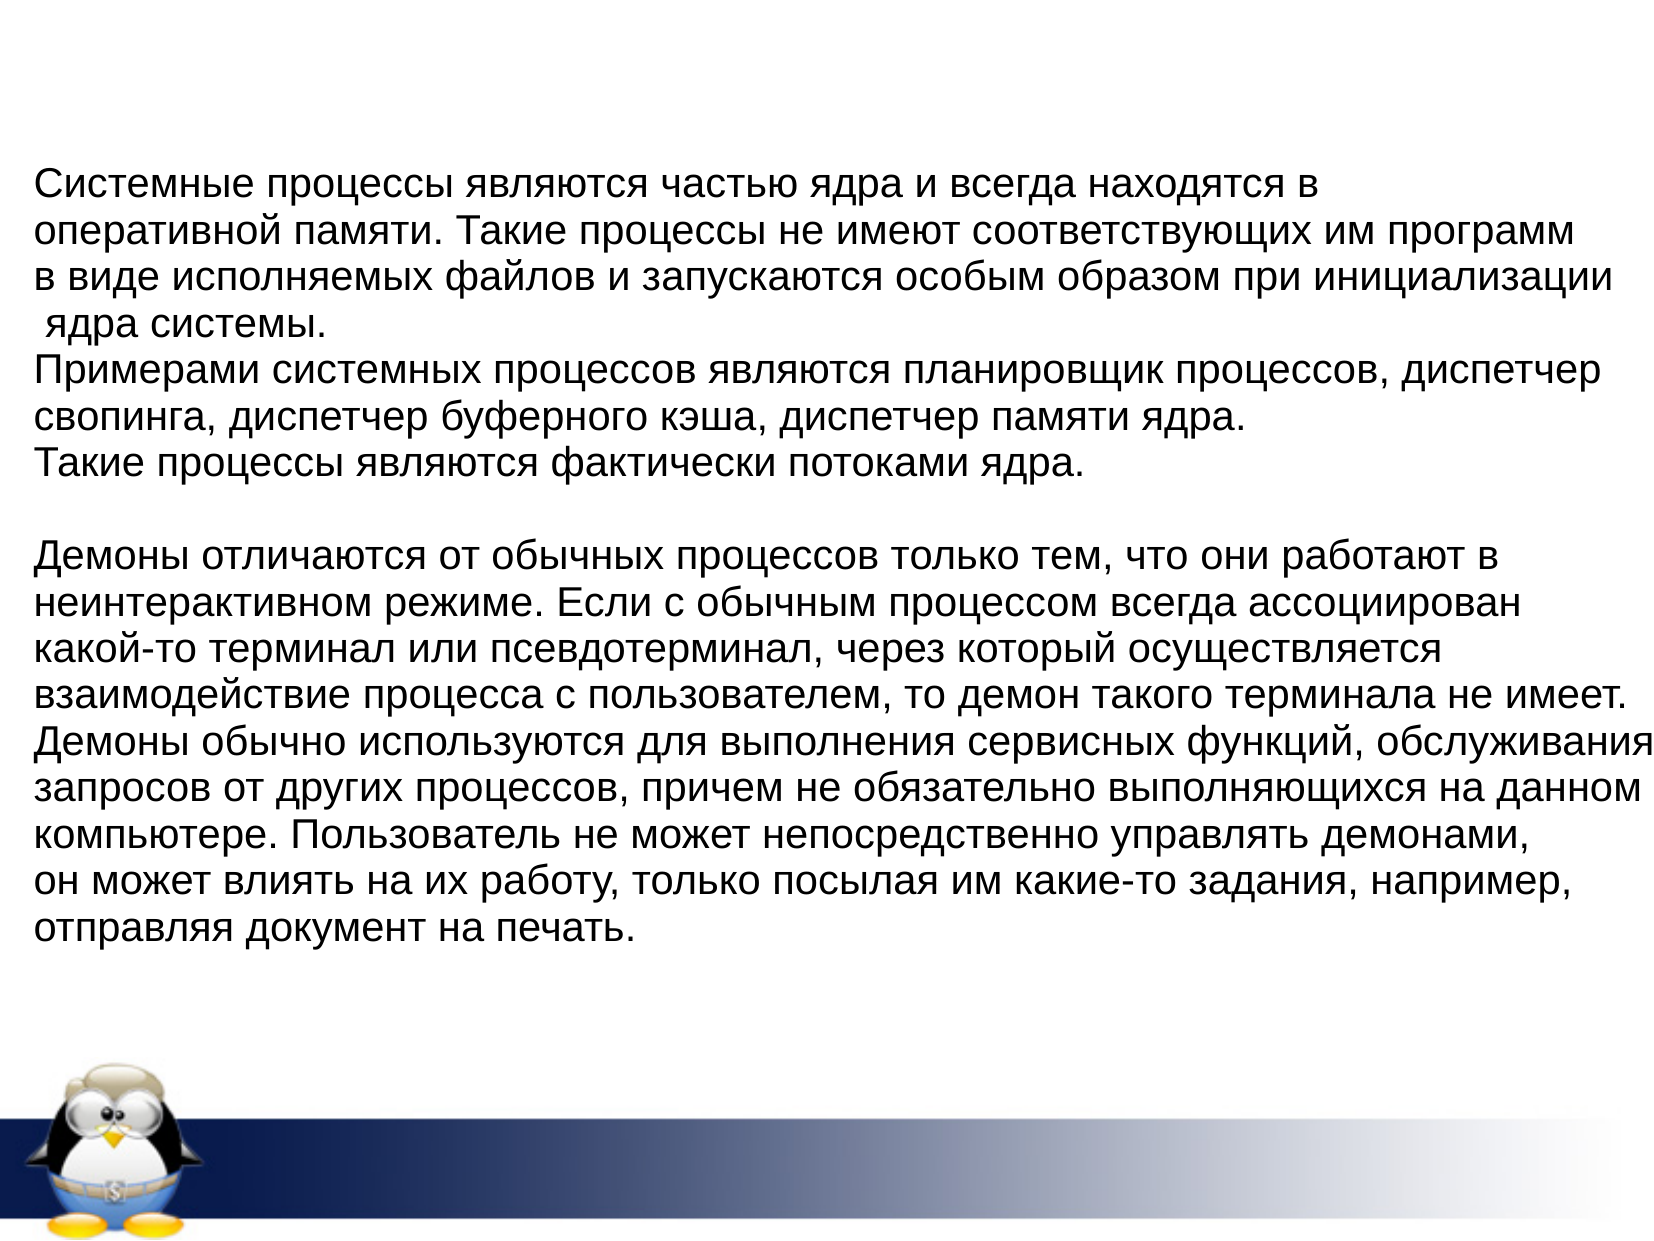

Системные процессы являются частью ядра и всегда находятся в
оперативной памяти. Такие процессы не имеют соответствующих им программ
в виде исполняемых файлов и запускаются особым образом при инициализации
 ядра системы.
Примерами системных процессов являются планировщик процессов, диспетчер
свопинга, диспетчер буферного кэша, диспетчер памяти ядра.
Такие процессы являются фактически потоками ядра.
Демоны отличаются от обычных процессов только тем, что они работают в
неинтерактивном режиме. Если с обычным процессом всегда ассоциирован
какой-то терминал или псевдотерминал, через который осуществляется
взаимодействие процесса с пользователем, то демон такого терминала не имеет.
Демоны обычно используются для выполнения сервисных функций, обслуживания
запросов от других процессов, причем не обязательно выполняющихся на данном
компьютере. Пользователь не может непосредственно управлять демонами,
он может влиять на их работу, только посылая им какие-то задания, например,
отправляя документ на печать.